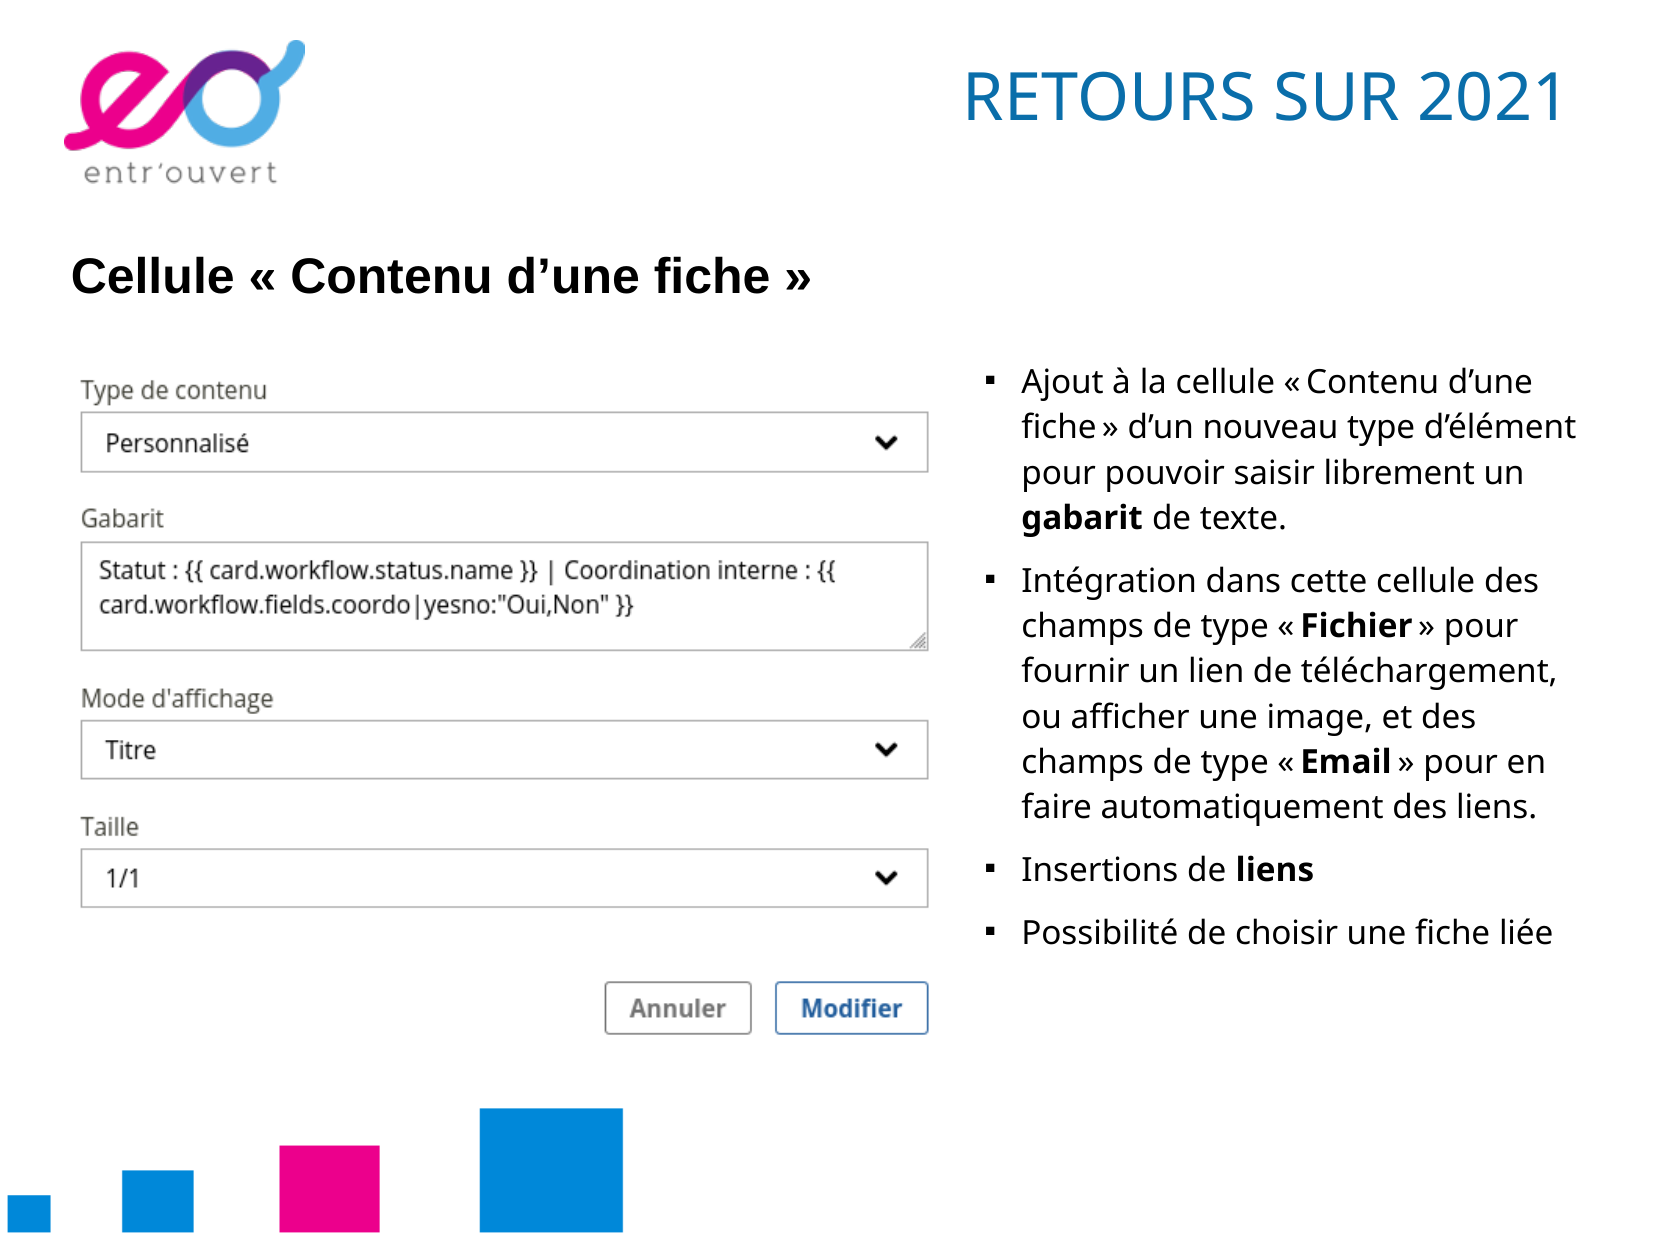

# retours sur 2021
Cellule « Contenu d’une fiche »
Ajout à la cellule « Contenu d’une fiche » d’un nouveau type d’élément pour pouvoir saisir librement un gabarit de texte.
Intégration dans cette cellule des champs de type « Fichier » pour fournir un lien de téléchargement, ou afficher une image, et des champs de type « Email » pour en faire automatiquement des liens.
Insertions de liens
Possibilité de choisir une fiche liée